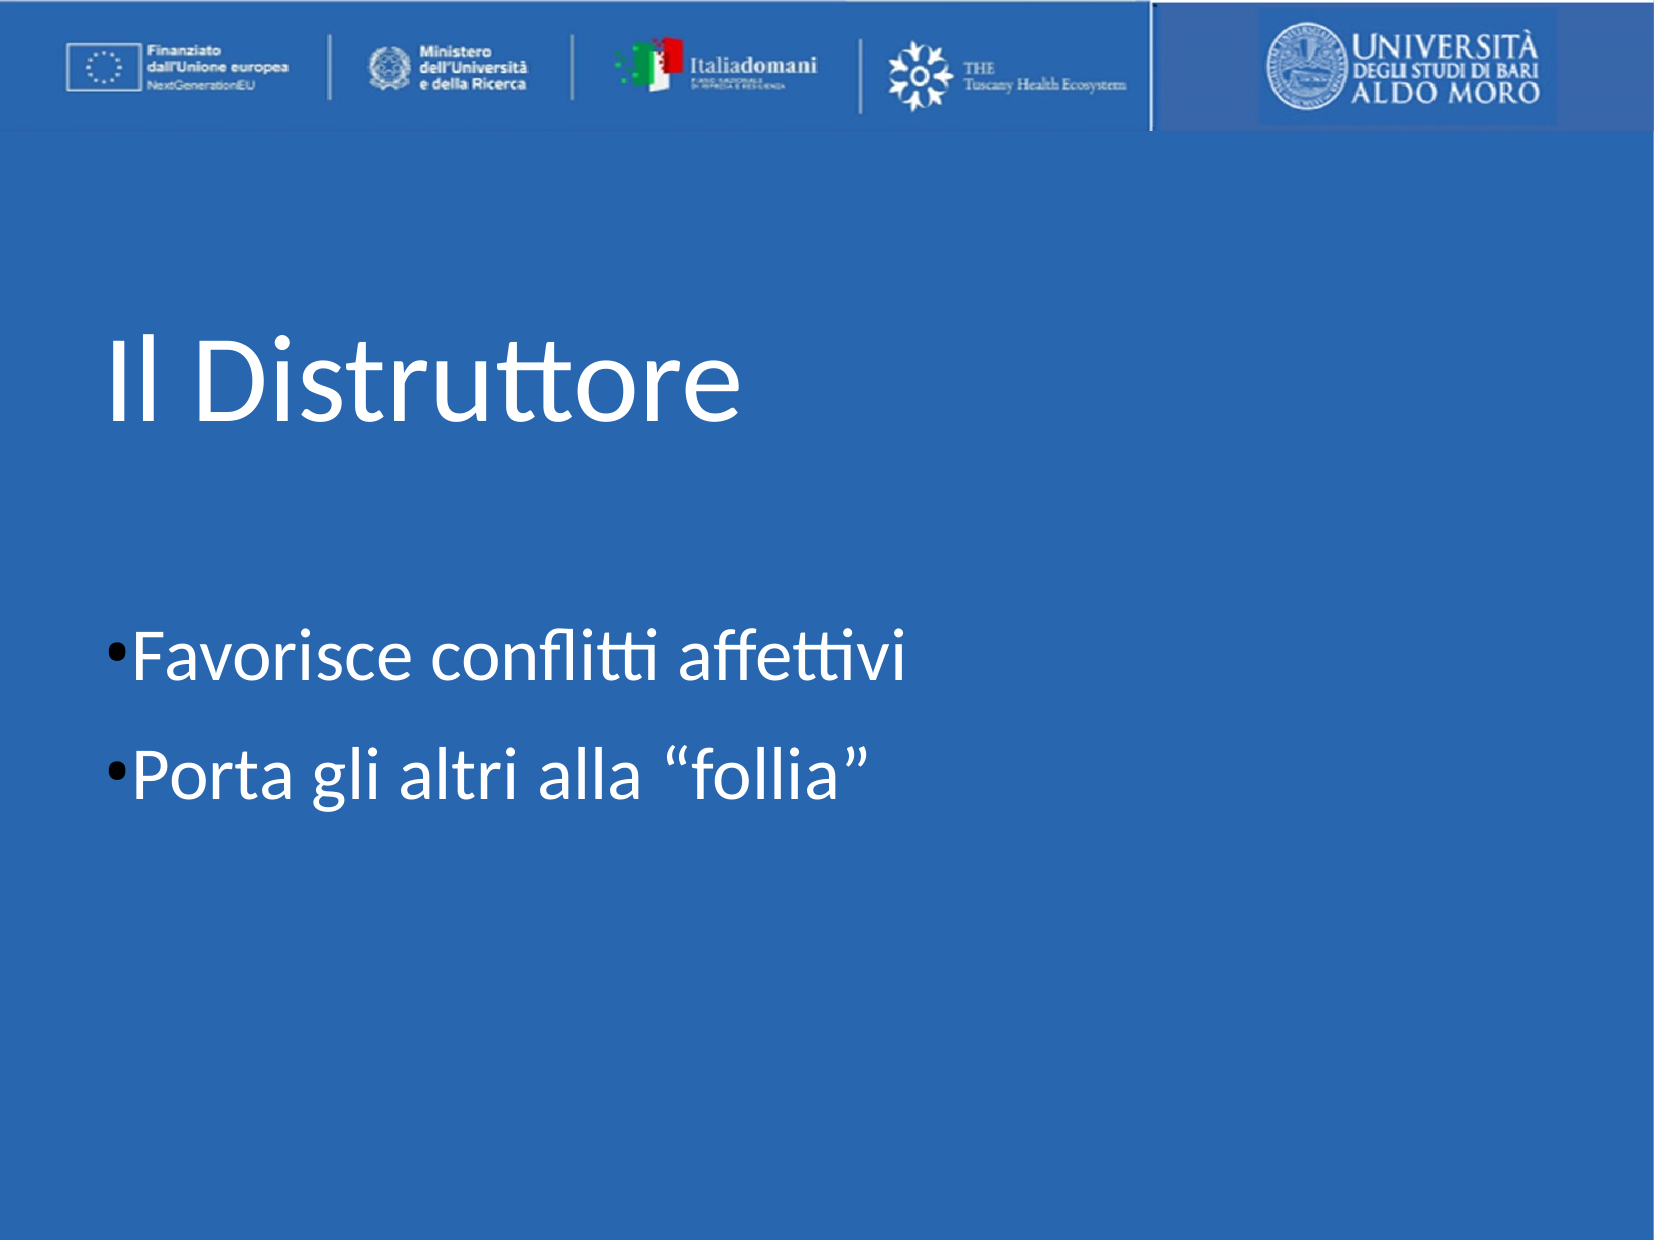

Il Distruttore
Favorisce conflitti affettivi
Porta gli altri alla “follia”